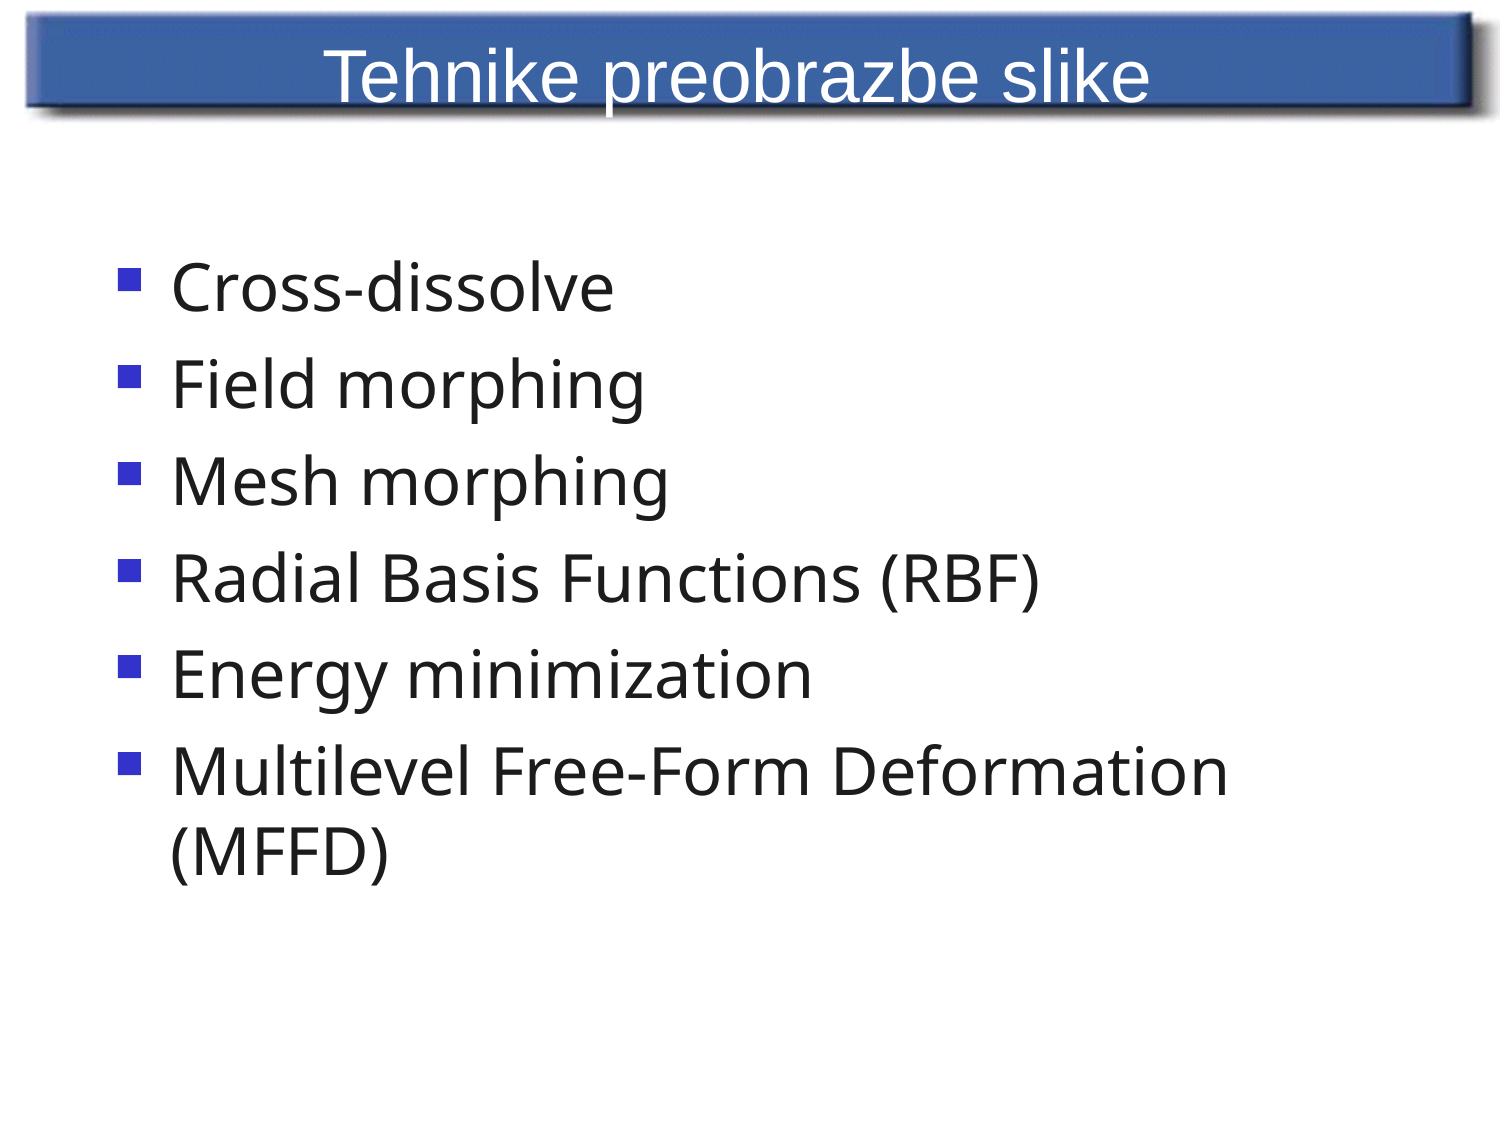

# Tehnike preobrazbe slike
Cross-dissolve
Field morphing
Mesh morphing
Radial Basis Functions (RBF)
Energy minimization
Multilevel Free-Form Deformation (MFFD)